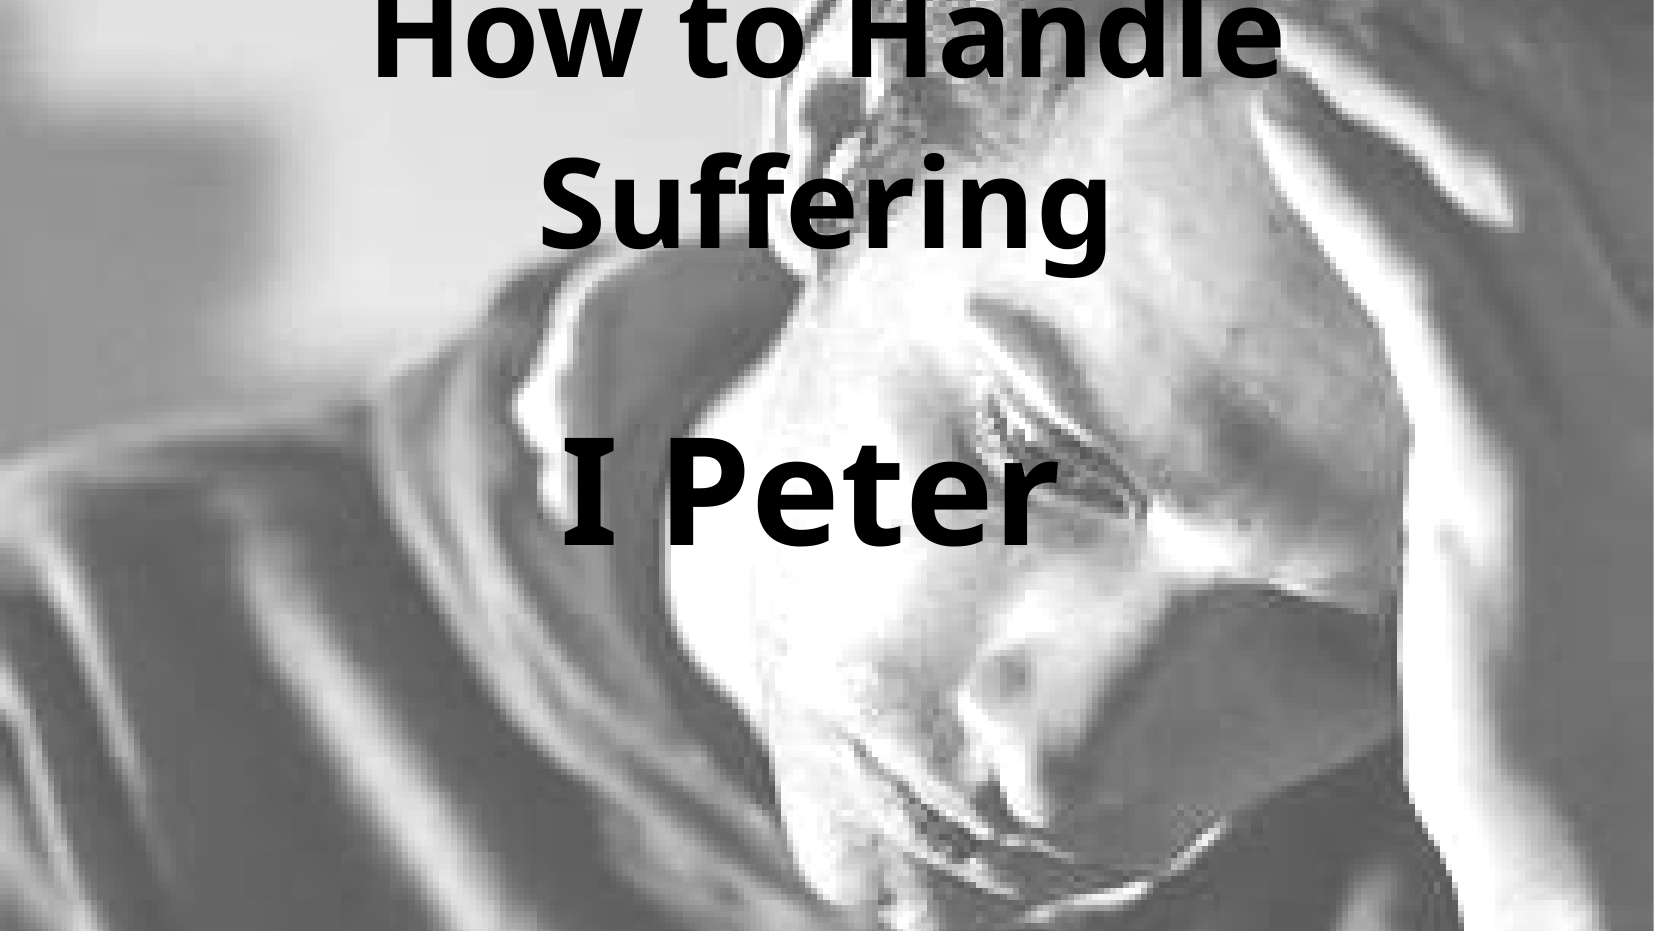

# How to Handle Suffering
I Peter